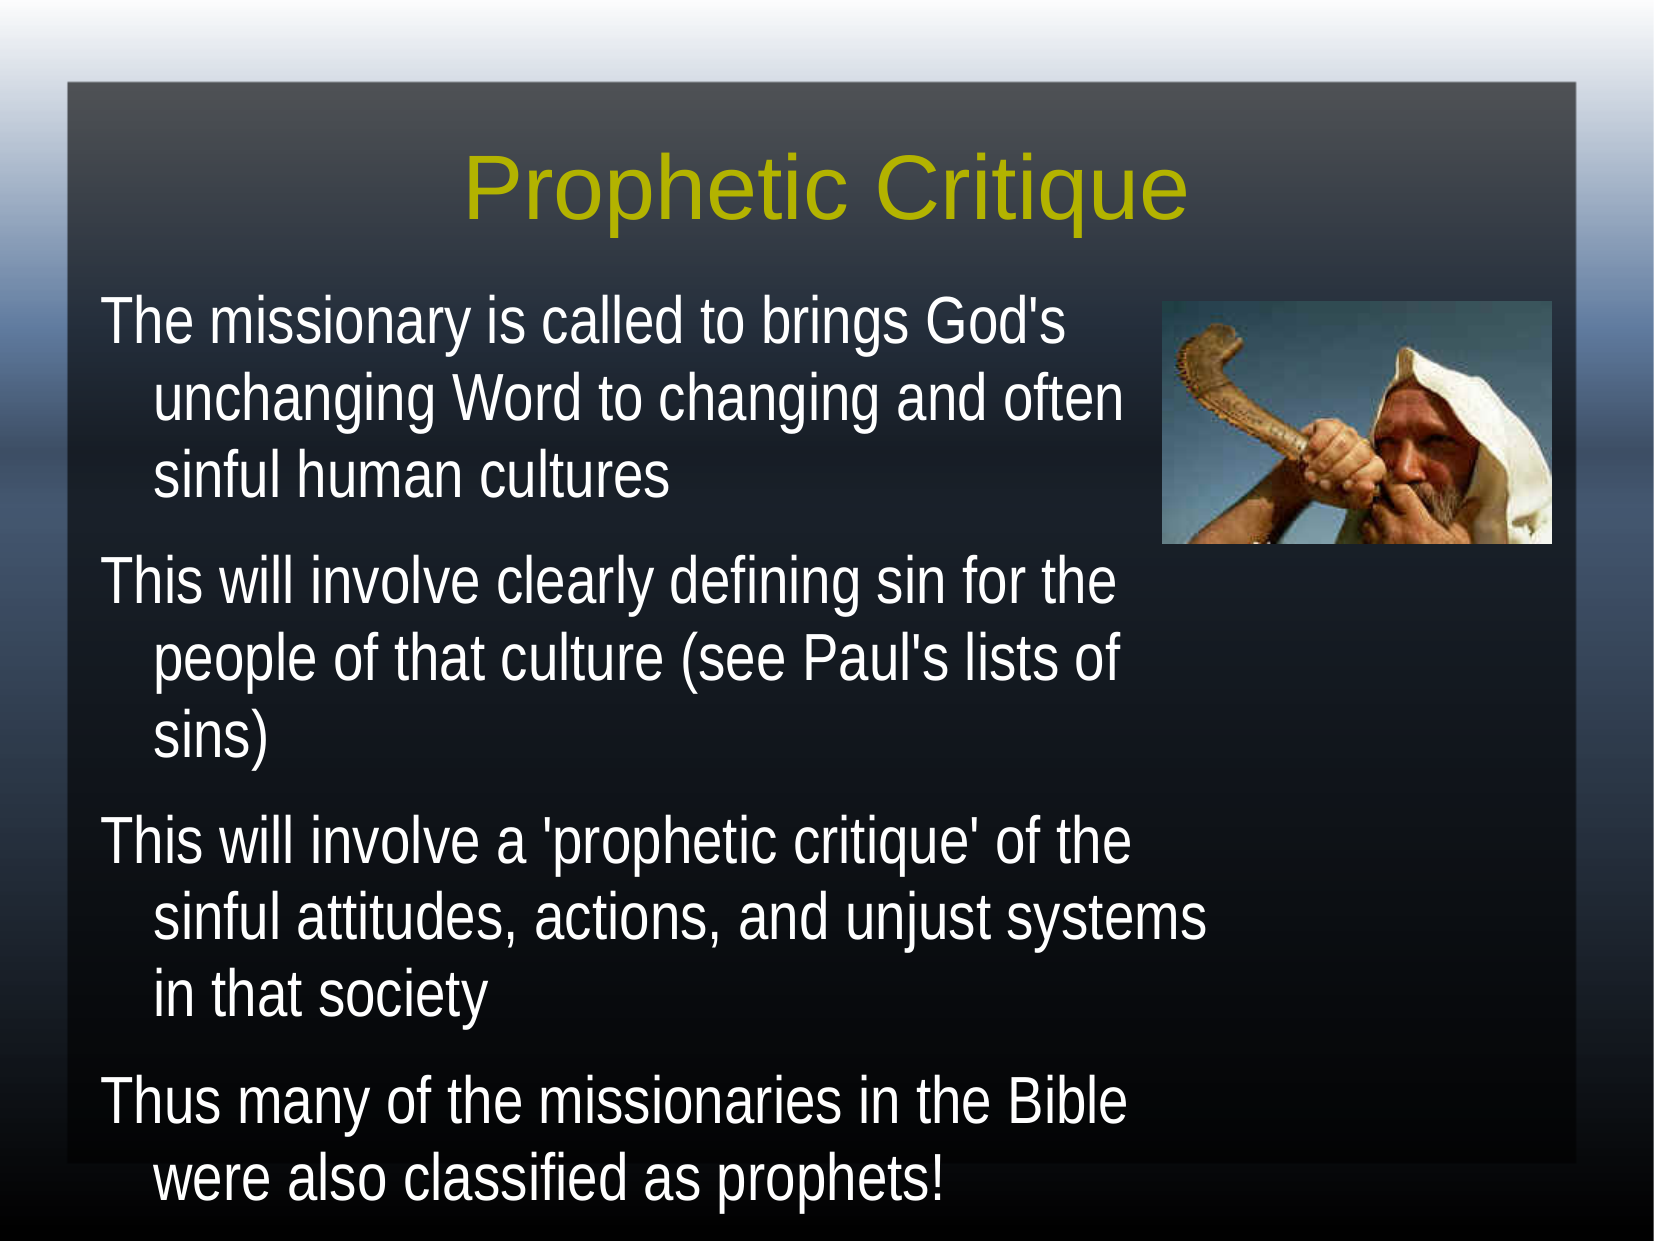

# Prophetic Critique
The missionary is called to brings God's unchanging Word to changing and often sinful human cultures
This will involve clearly defining sin for the people of that culture (see Paul's lists of sins)
This will involve a 'prophetic critique' of the sinful attitudes, actions, and unjust systems in that society
Thus many of the missionaries in the Bible were also classified as prophets!